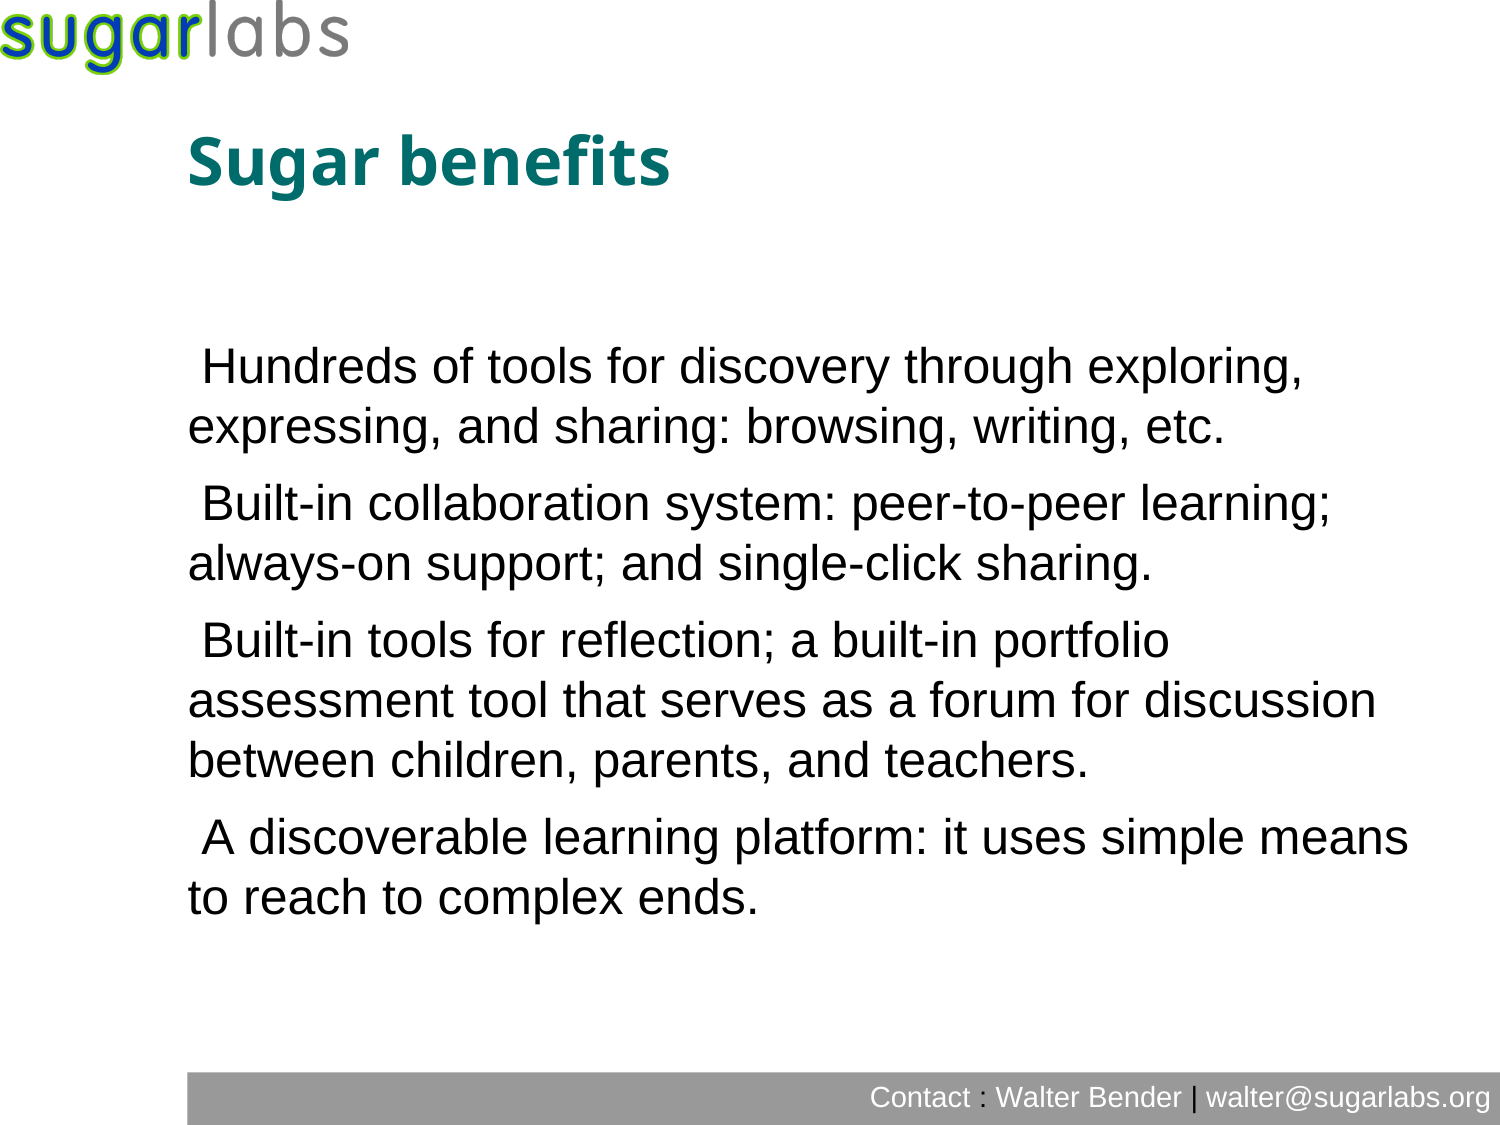

# Sugar benefits
 Hundreds of tools for discovery through exploring, expressing, and sharing: browsing, writing, etc.
 Built-in collaboration system: peer-to-peer learning; always-on support; and single-click sharing.
 Built-in tools for reflection; a built-in portfolio assessment tool that serves as a forum for discussion between children, parents, and teachers.
 A discoverable learning platform: it uses simple means to reach to complex ends.